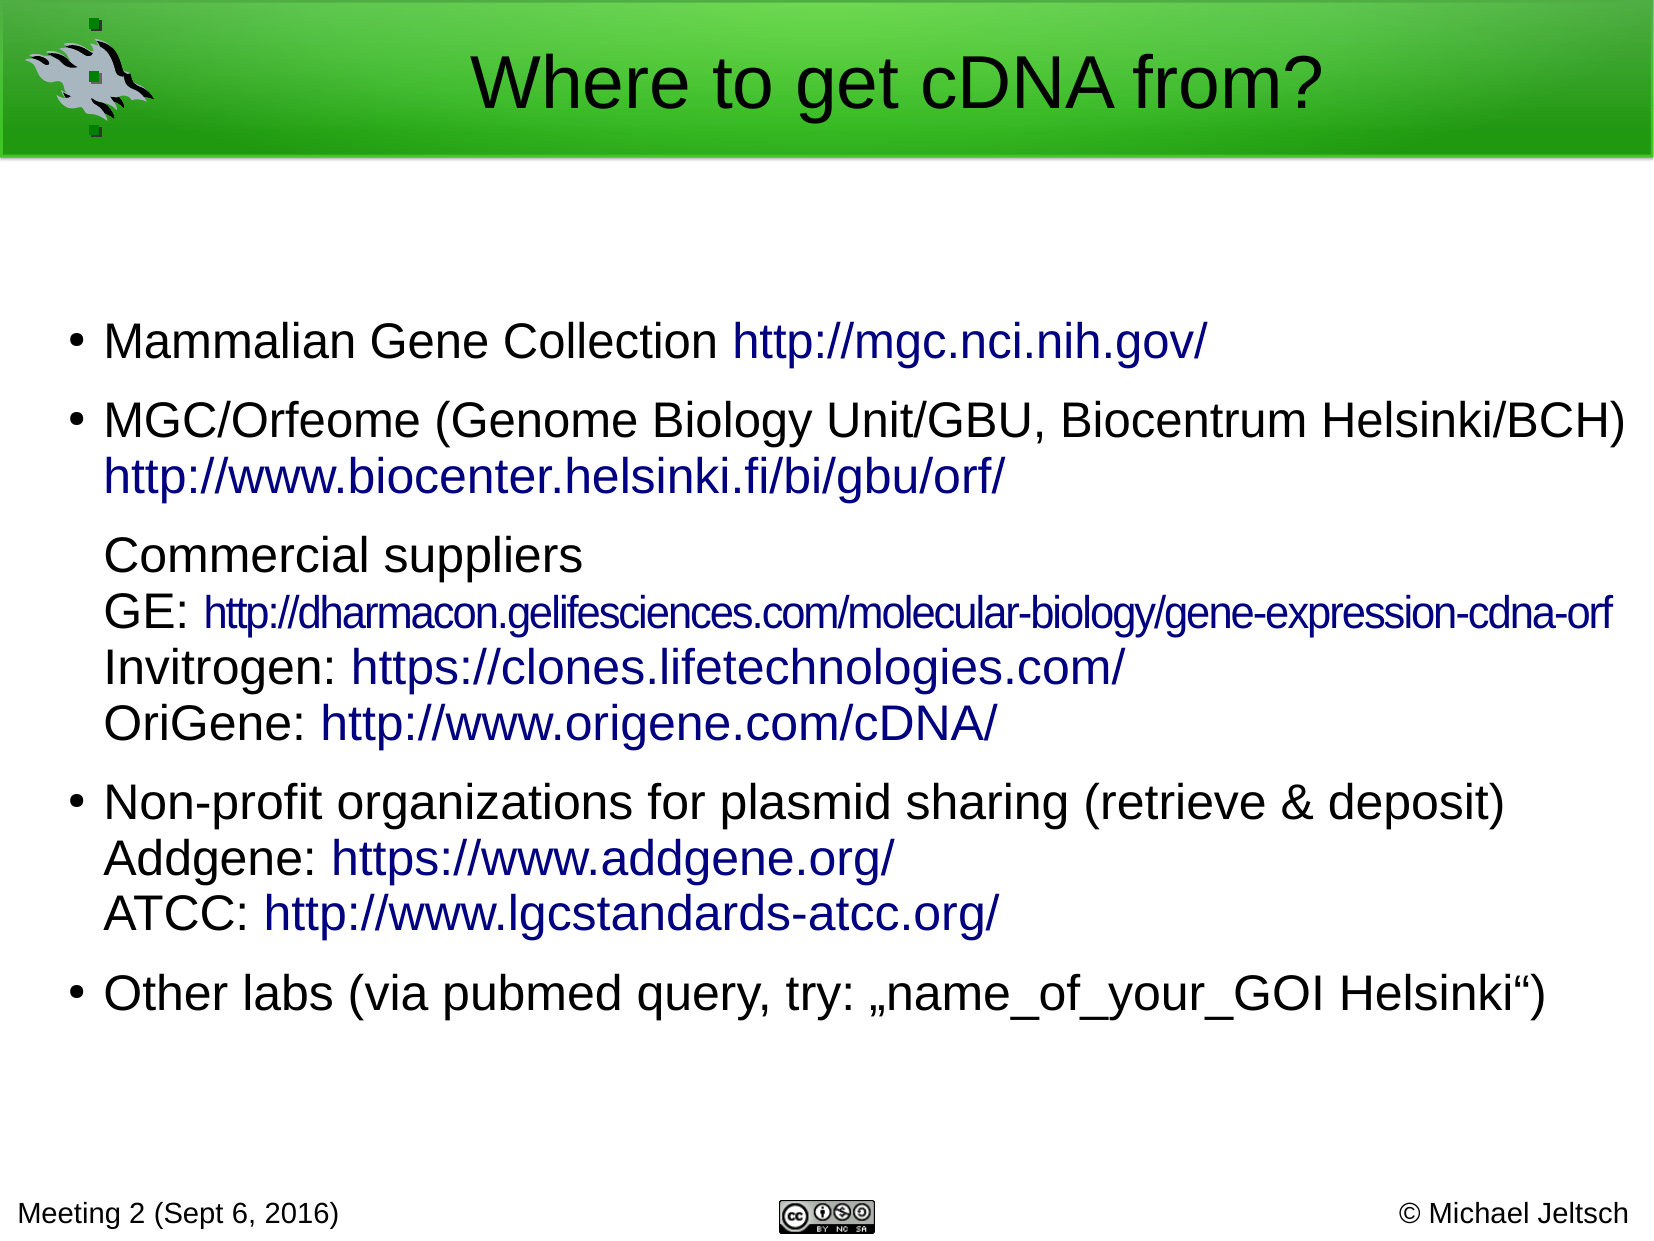

# Where to get cDNA from?
Mammalian Gene Collection http://mgc.nci.nih.gov/
MGC/Orfeome (Genome Biology Unit/GBU, Biocentrum Helsinki/BCH)
http://www.biocenter.helsinki.fi/bi/gbu/orf/
Commercial suppliers
GE: http://dharmacon.gelifesciences.com/molecular-biology/gene-expression-cdna-orfInvitrogen: https://clones.lifetechnologies.com/
OriGene: http://www.origene.com/cDNA/
Non-profit organizations for plasmid sharing (retrieve & deposit)
Addgene: https://www.addgene.org/
ATCC: http://www.lgcstandards-atcc.org/
Other labs (via pubmed query, try: „name_of_your_GOI Helsinki“)